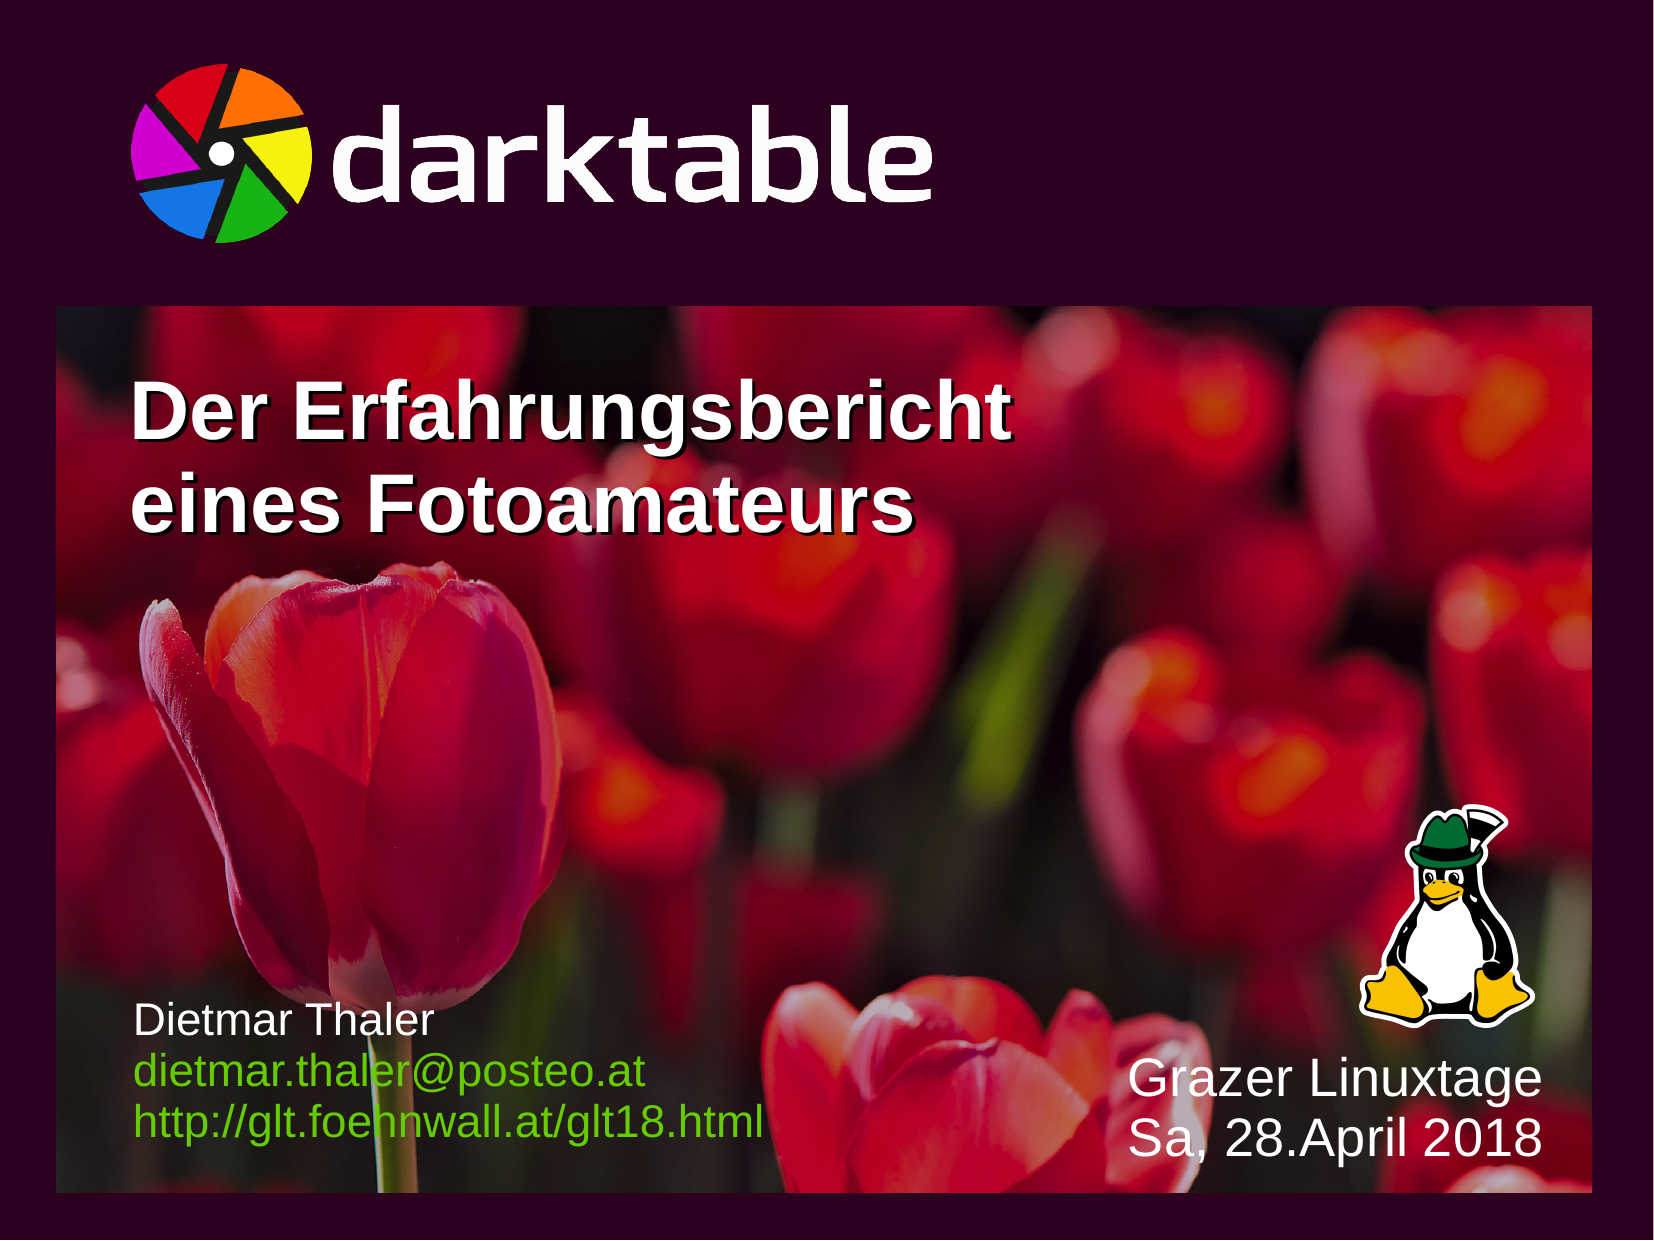

# Der Erfahrungsbericht eines Fotoamateurs
Dietmar Thaler
dietmar.thaler@posteo.at
http://glt.foehnwall.at/glt18.html
Grazer Linuxtage
Sa, 28.April 2018